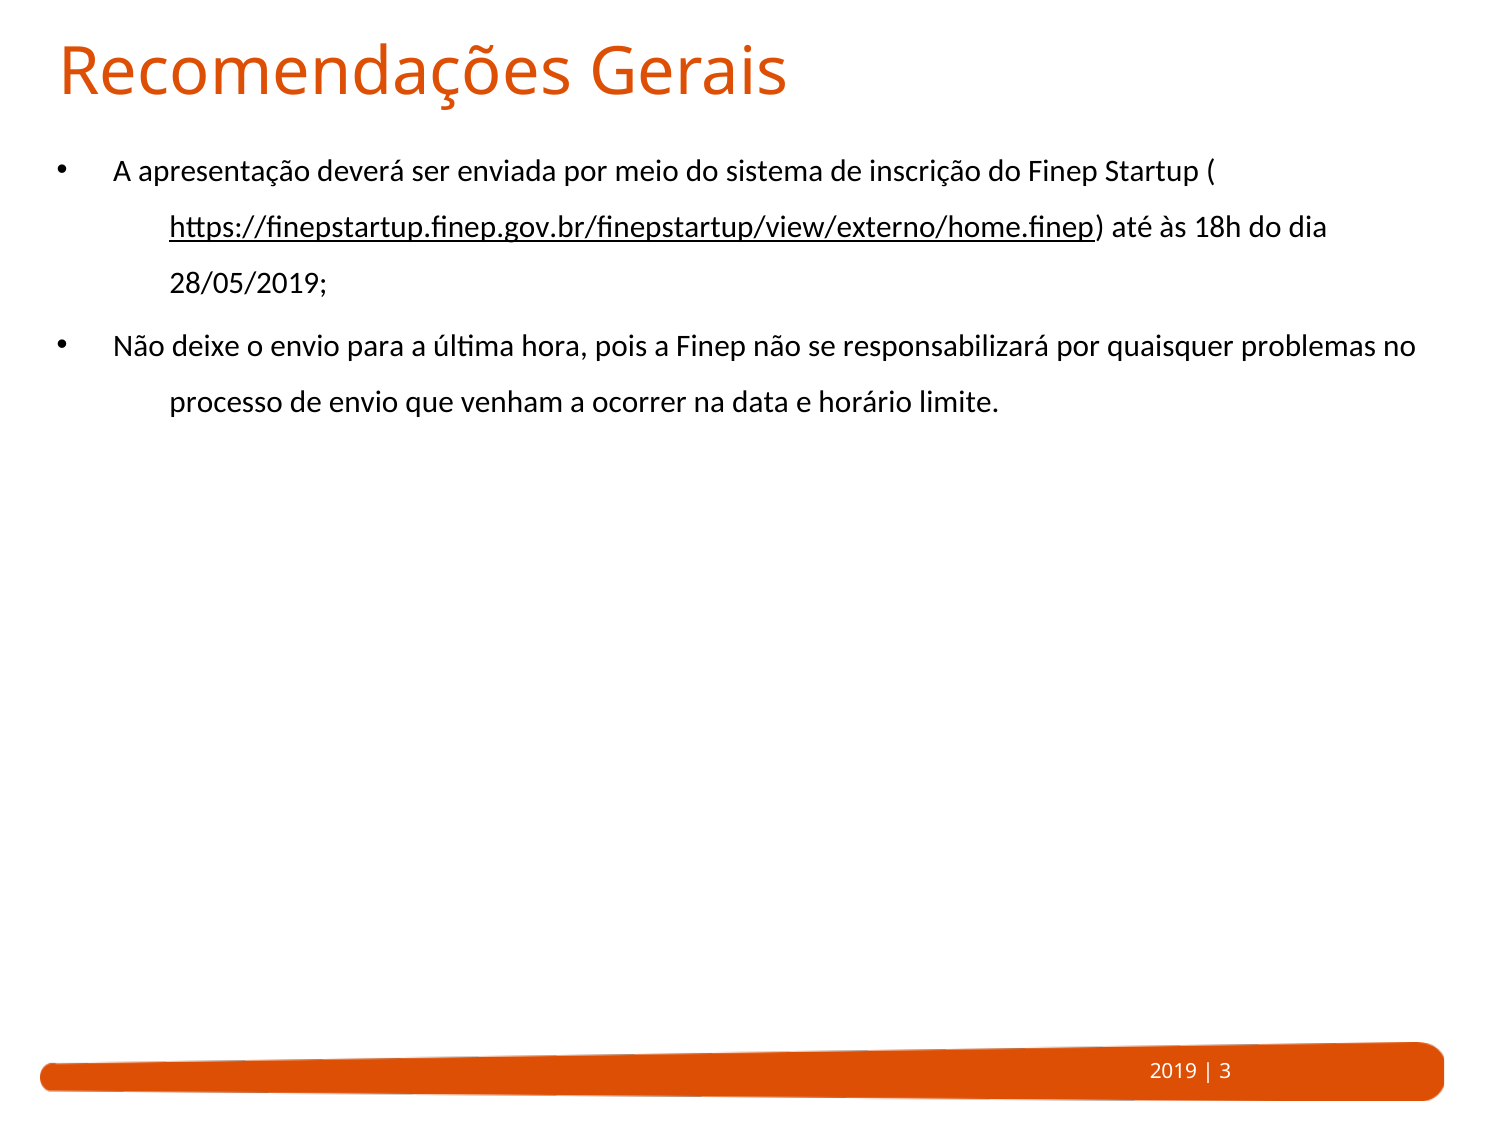

Recomendações Gerais
A apresentação deverá ser enviada por meio do sistema de inscrição do Finep Startup (https://finepstartup.finep.gov.br/finepstartup/view/externo/home.finep) até às 18h do dia 28/05/2019;
Não deixe o envio para a última hora, pois a Finep não se responsabilizará por quaisquer problemas no processo de envio que venham a ocorrer na data e horário limite.